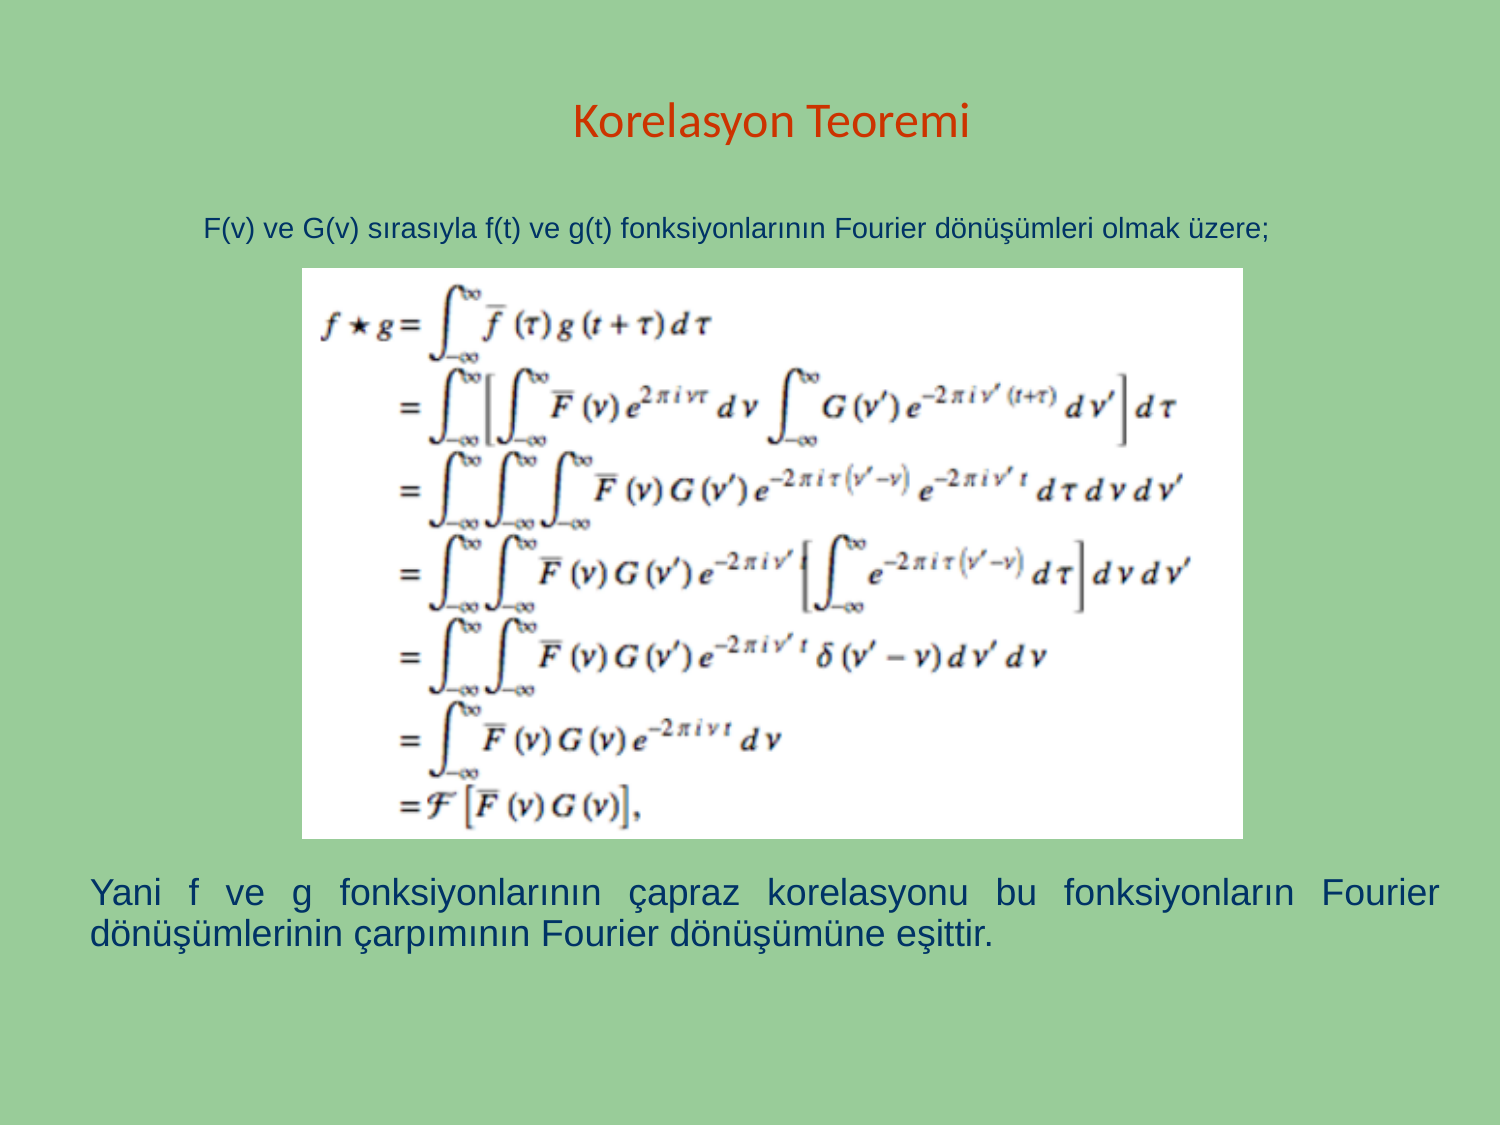

# Korelasyon Teoremi
F(v) ve G(v) sırasıyla f(t) ve g(t) fonksiyonlarının Fourier dönüşümleri olmak üzere;
Yani f ve g fonksiyonlarının çapraz korelasyonu bu fonksiyonların Fourier dönüşümlerinin çarpımının Fourier dönüşümüne eşittir.